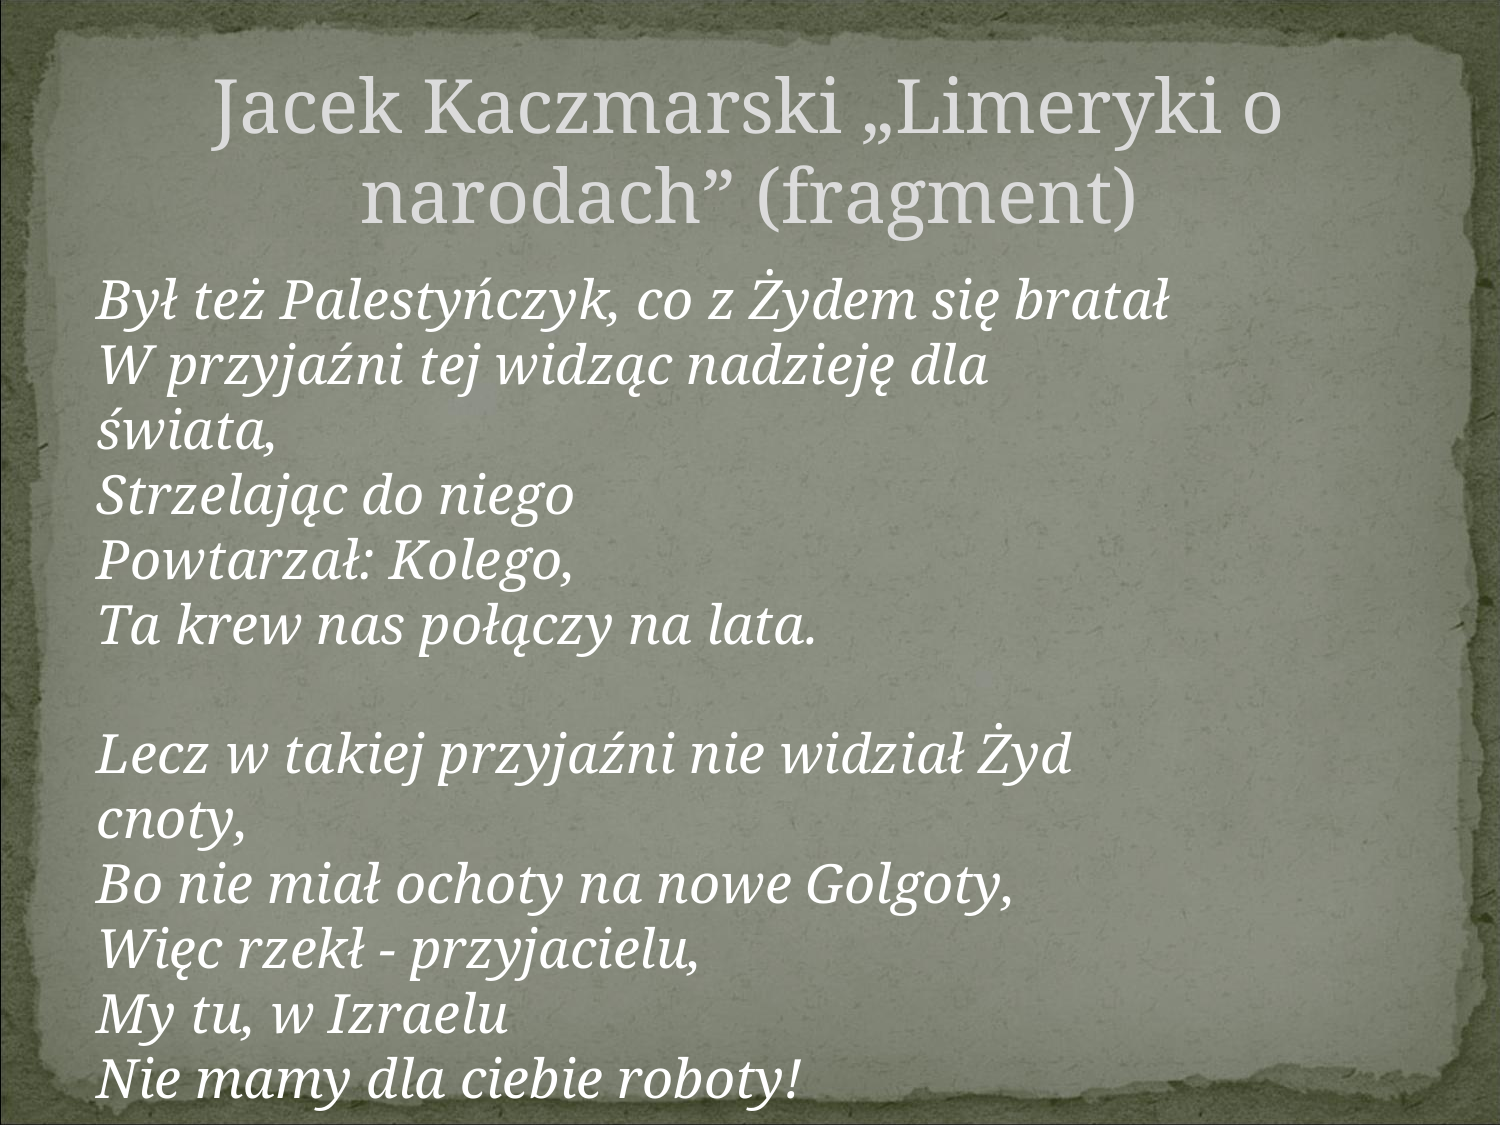

Jacek Kaczmarski „Limeryki o narodach” (fragment)
Był też Palestyńczyk, co z Żydem się bratał
W przyjaźni tej widząc nadzieję dla świata,
Strzelając do niego
Powtarzał: Kolego,
Ta krew nas połączy na lata.
Lecz w takiej przyjaźni nie widział Żyd cnoty,
Bo nie miał ochoty na nowe Golgoty,
Więc rzekł - przyjacielu,
My tu, w Izraelu
Nie mamy dla ciebie roboty!